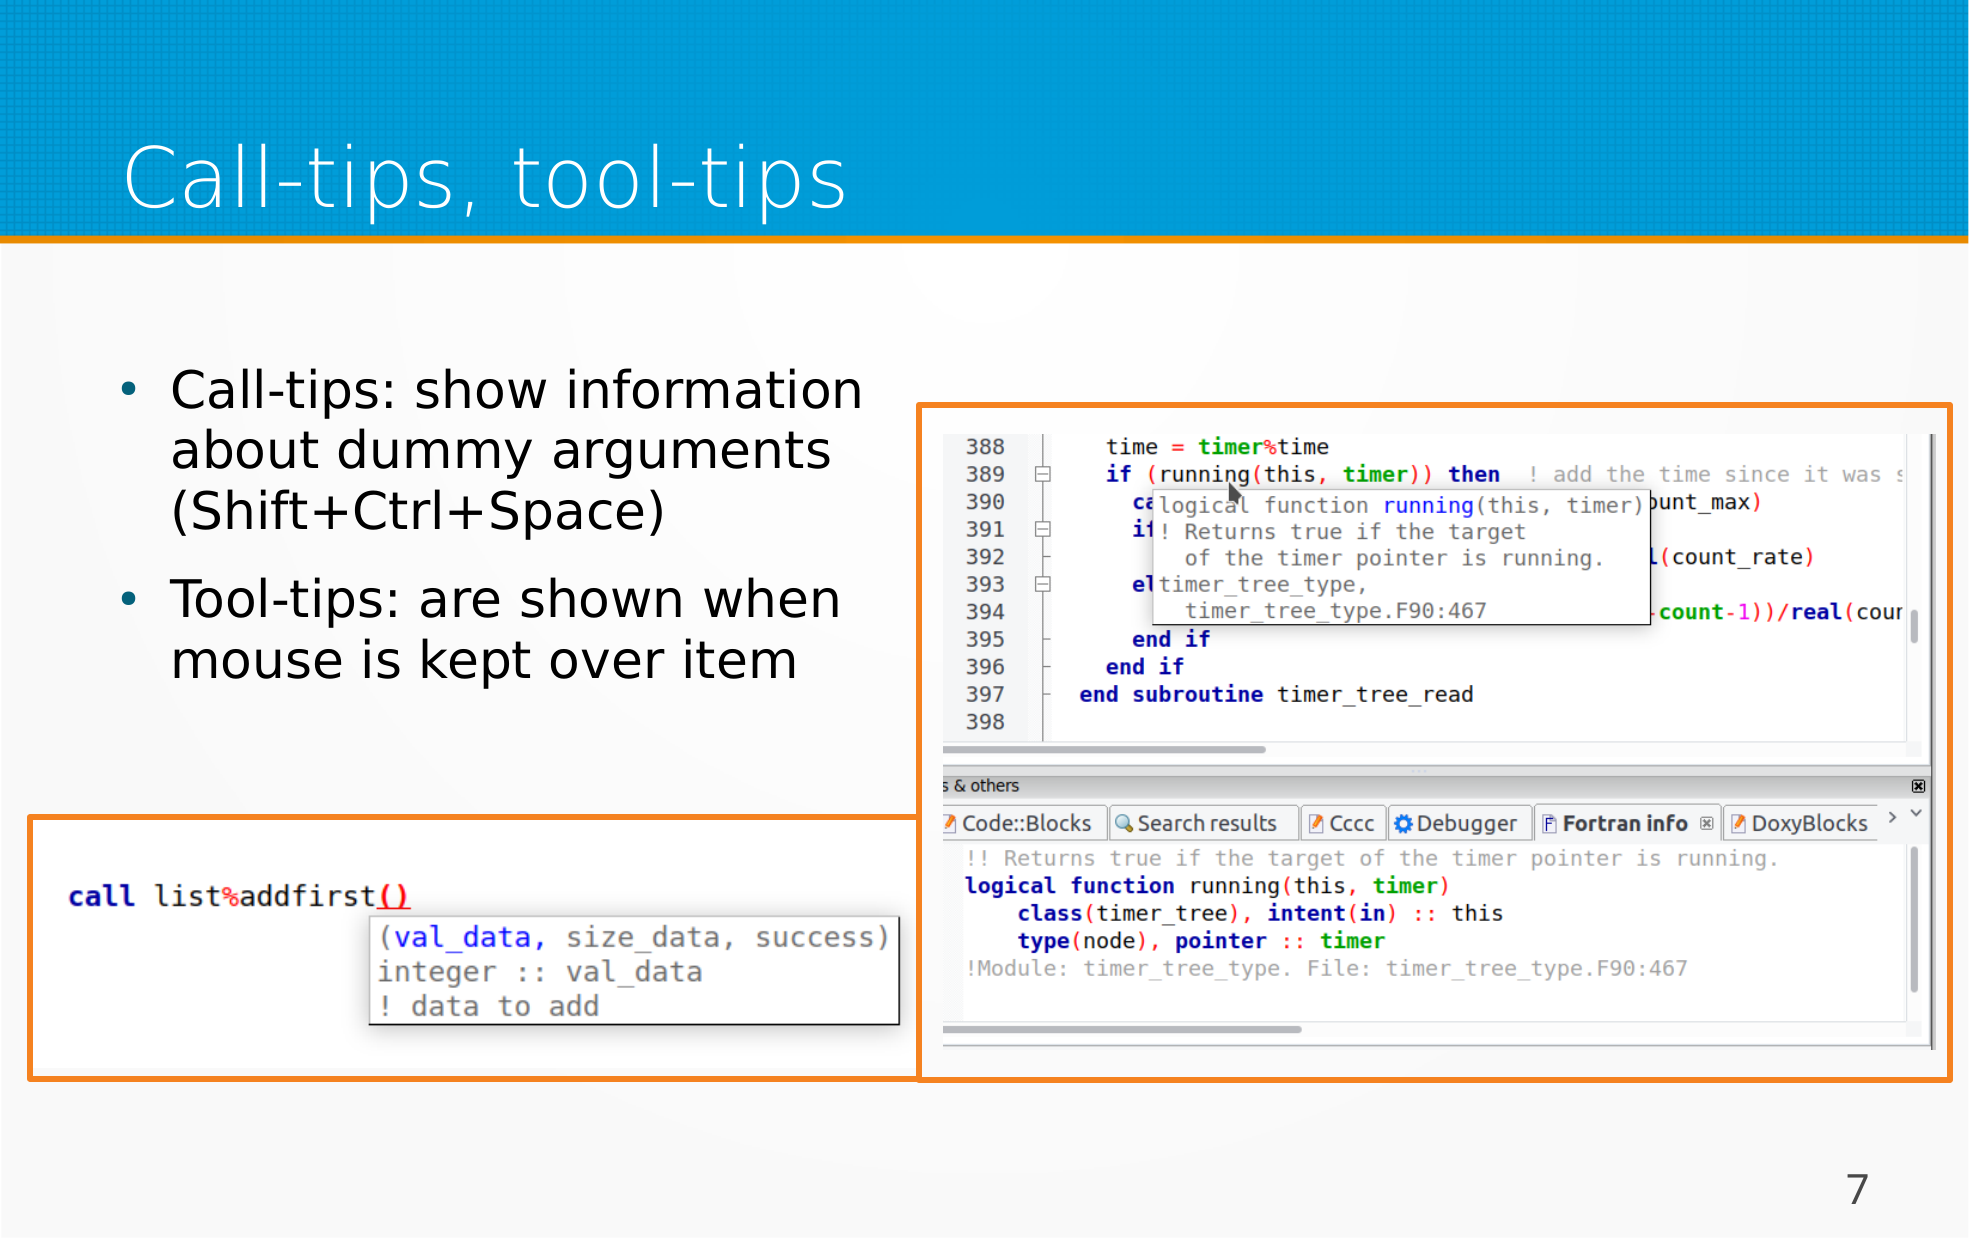

# Call-tips, tool-tips
Call-tips: show information about dummy arguments (Shift+Ctrl+Space)
Tool-tips: are shown when mouse is kept over item
7